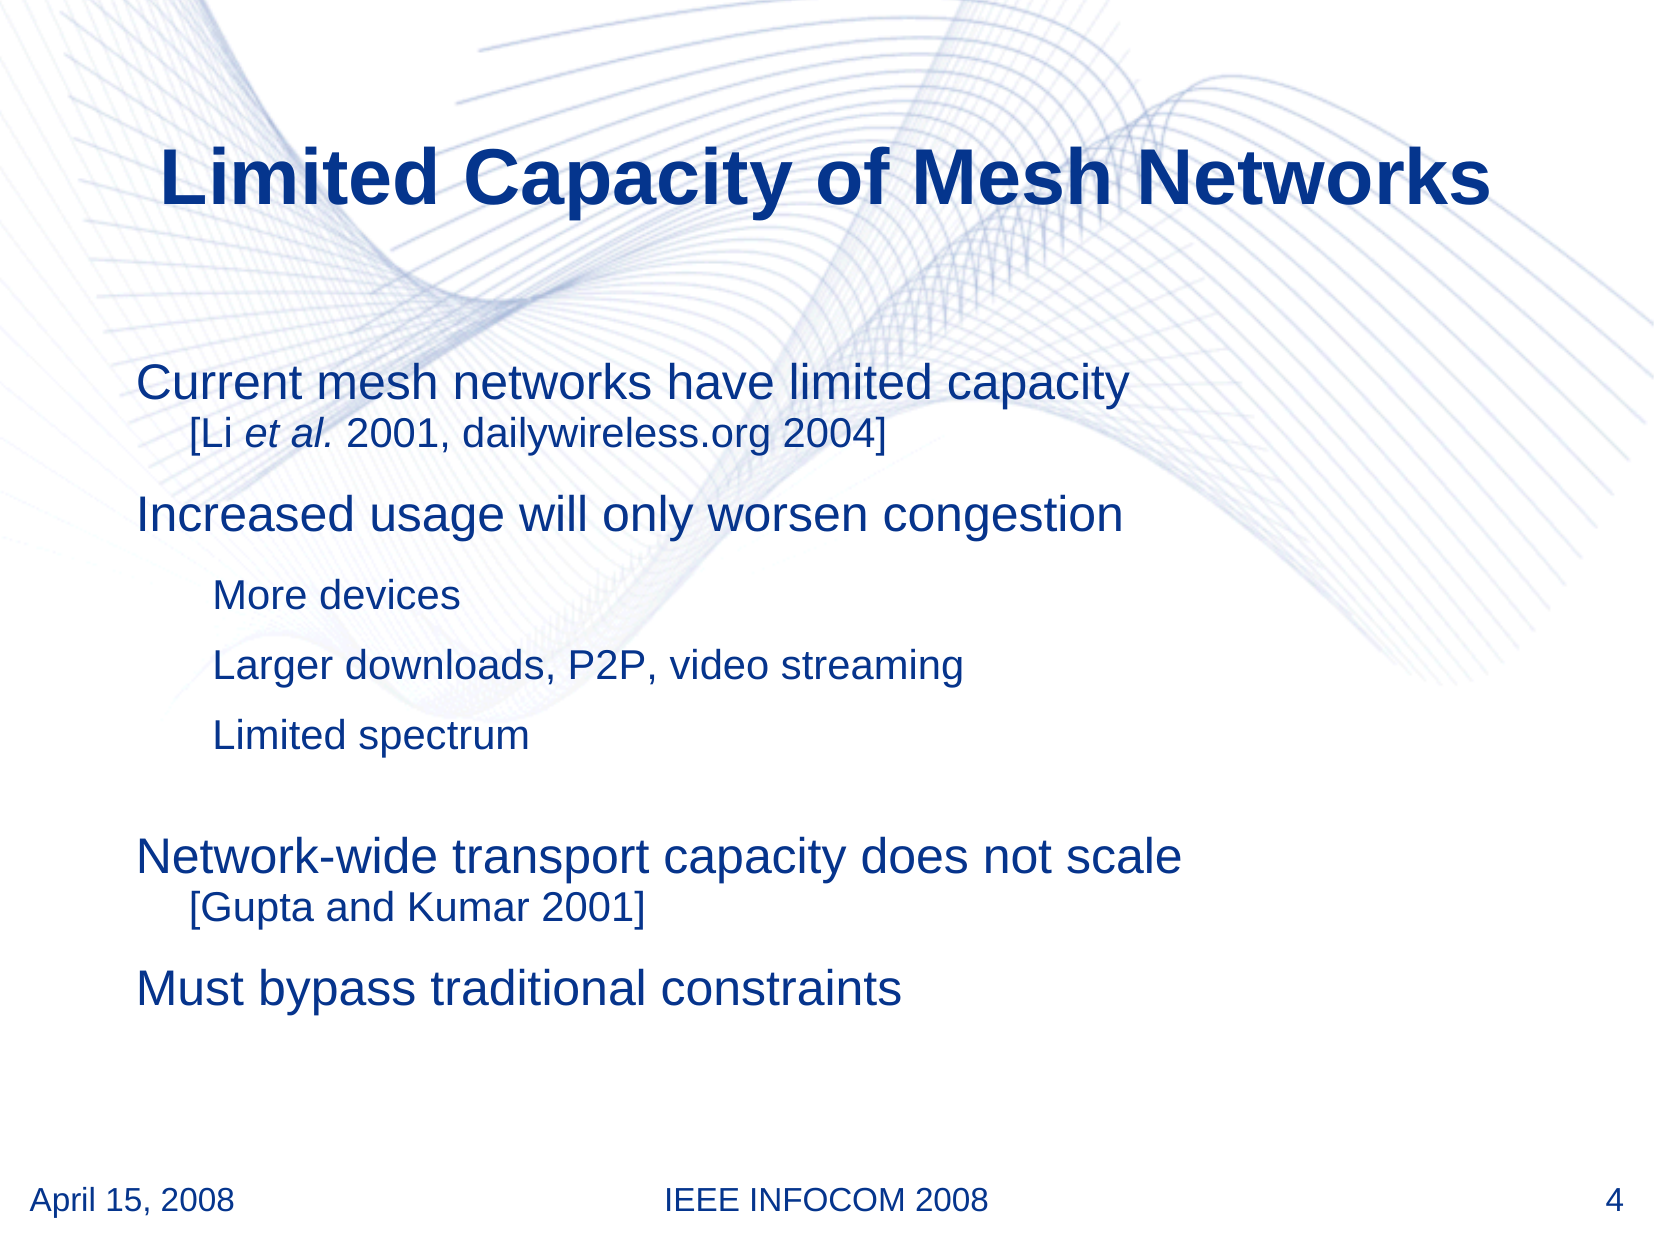

# Limited Capacity of Mesh Networks
Current mesh networks have limited capacity
[Li et al. 2001, dailywireless.org 2004]
Increased usage will only worsen congestion
More devices
Larger downloads, P2P, video streaming
Limited spectrum
Network-wide transport capacity does not scale
[Gupta and Kumar 2001]
Must bypass traditional constraints
April 15, 2008
IEEE INFOCOM 2008
4